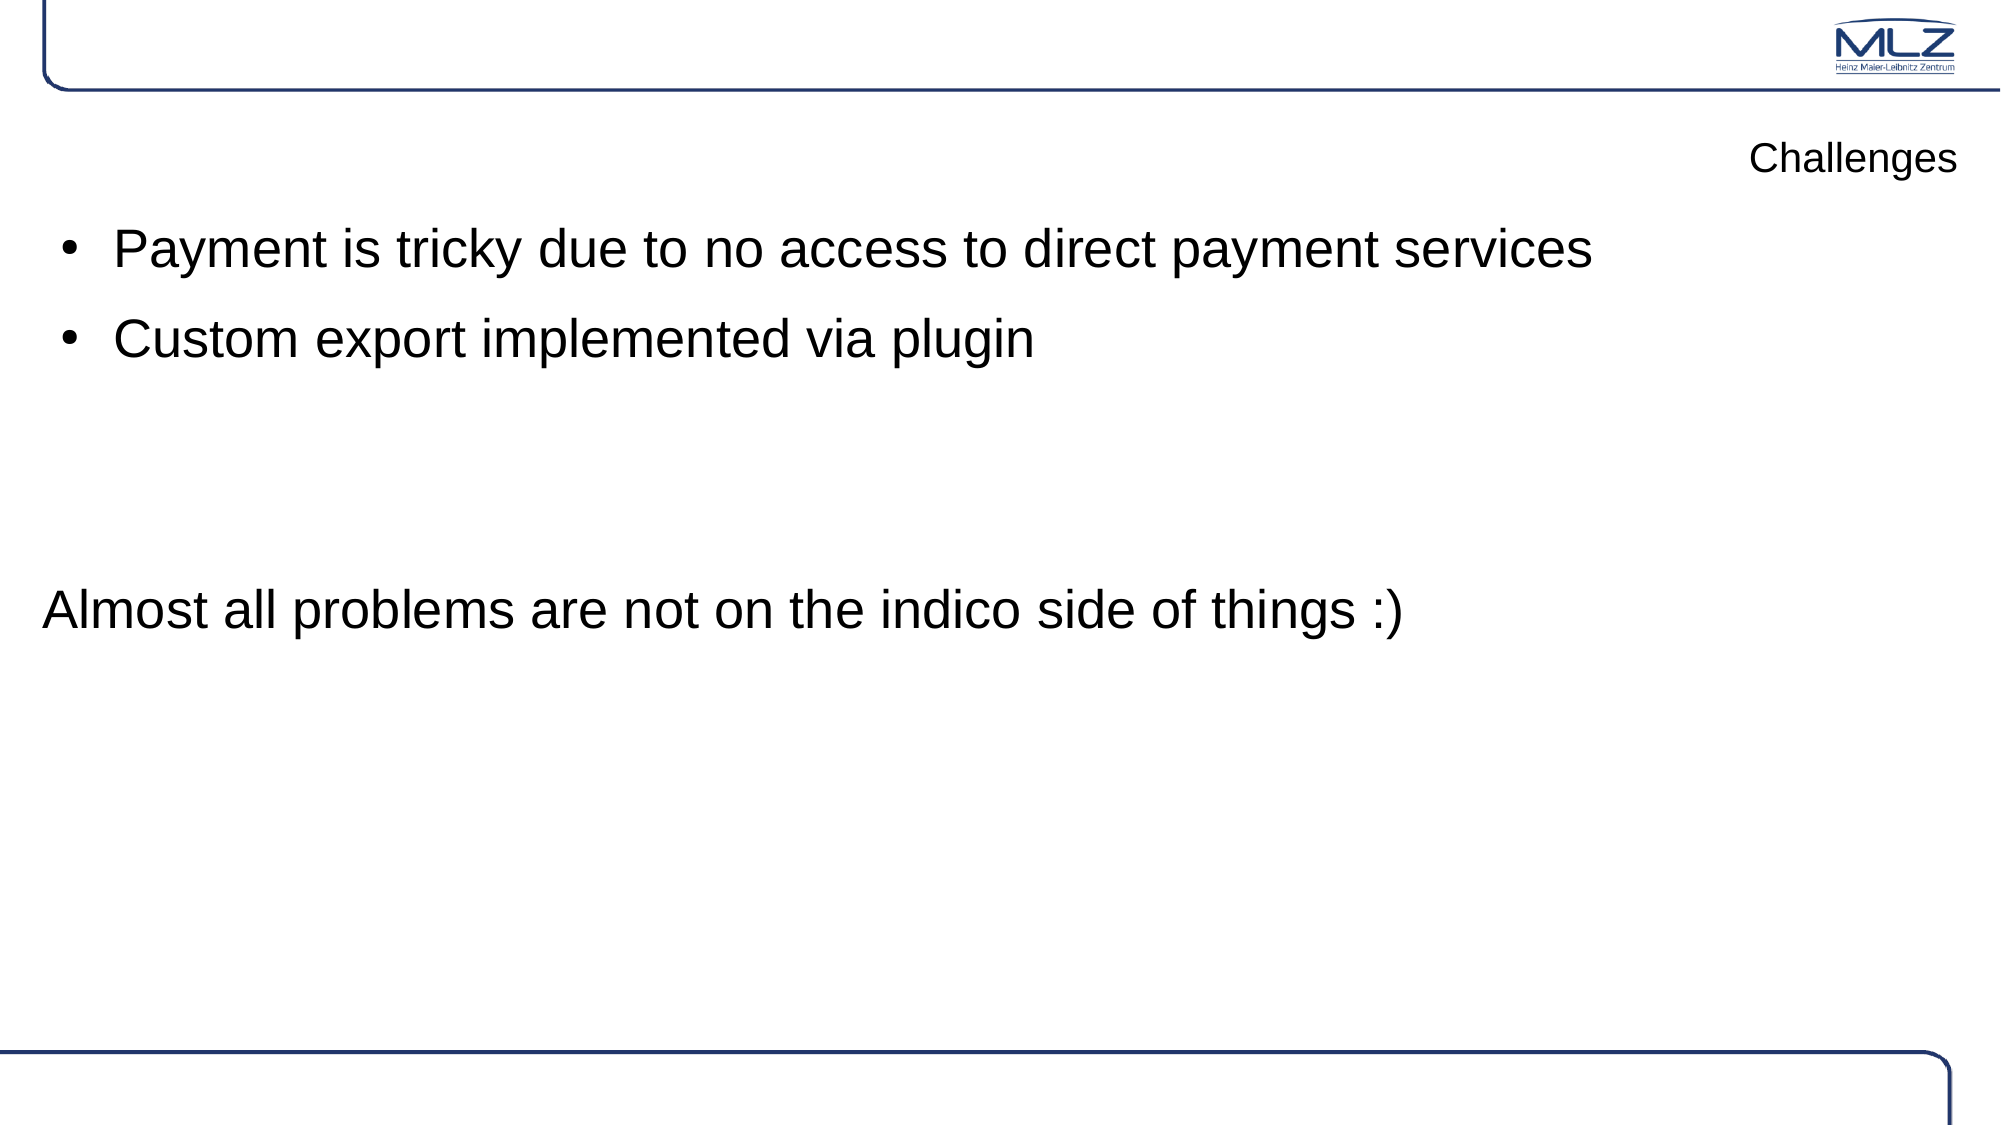

# Challenges
Payment is tricky due to no access to direct payment services
Custom export implemented via plugin
Almost all problems are not on the indico side of things :)